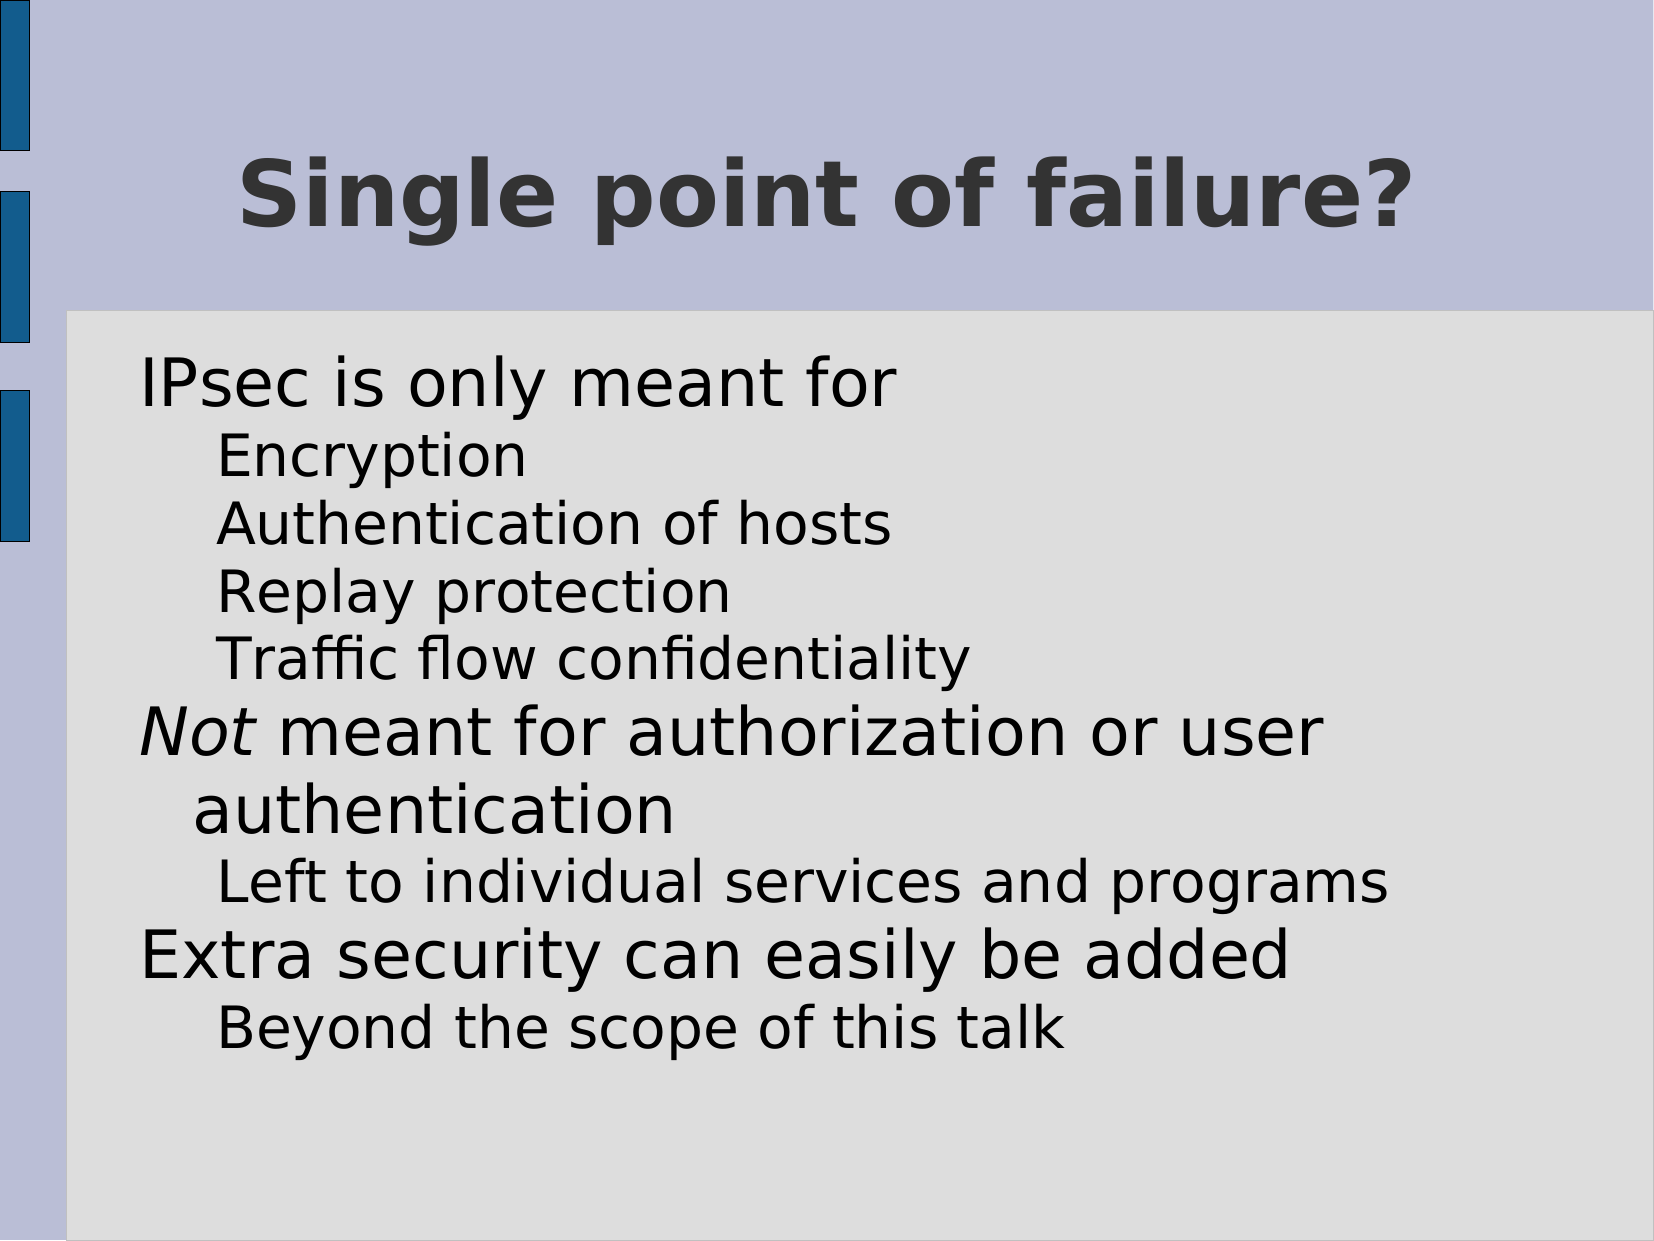

# Single point of failure?
IPsec is only meant for
Encryption
Authentication of hosts
Replay protection
Traffic flow confidentiality
Not meant for authorization or user authentication
Left to individual services and programs
Extra security can easily be added
Beyond the scope of this talk